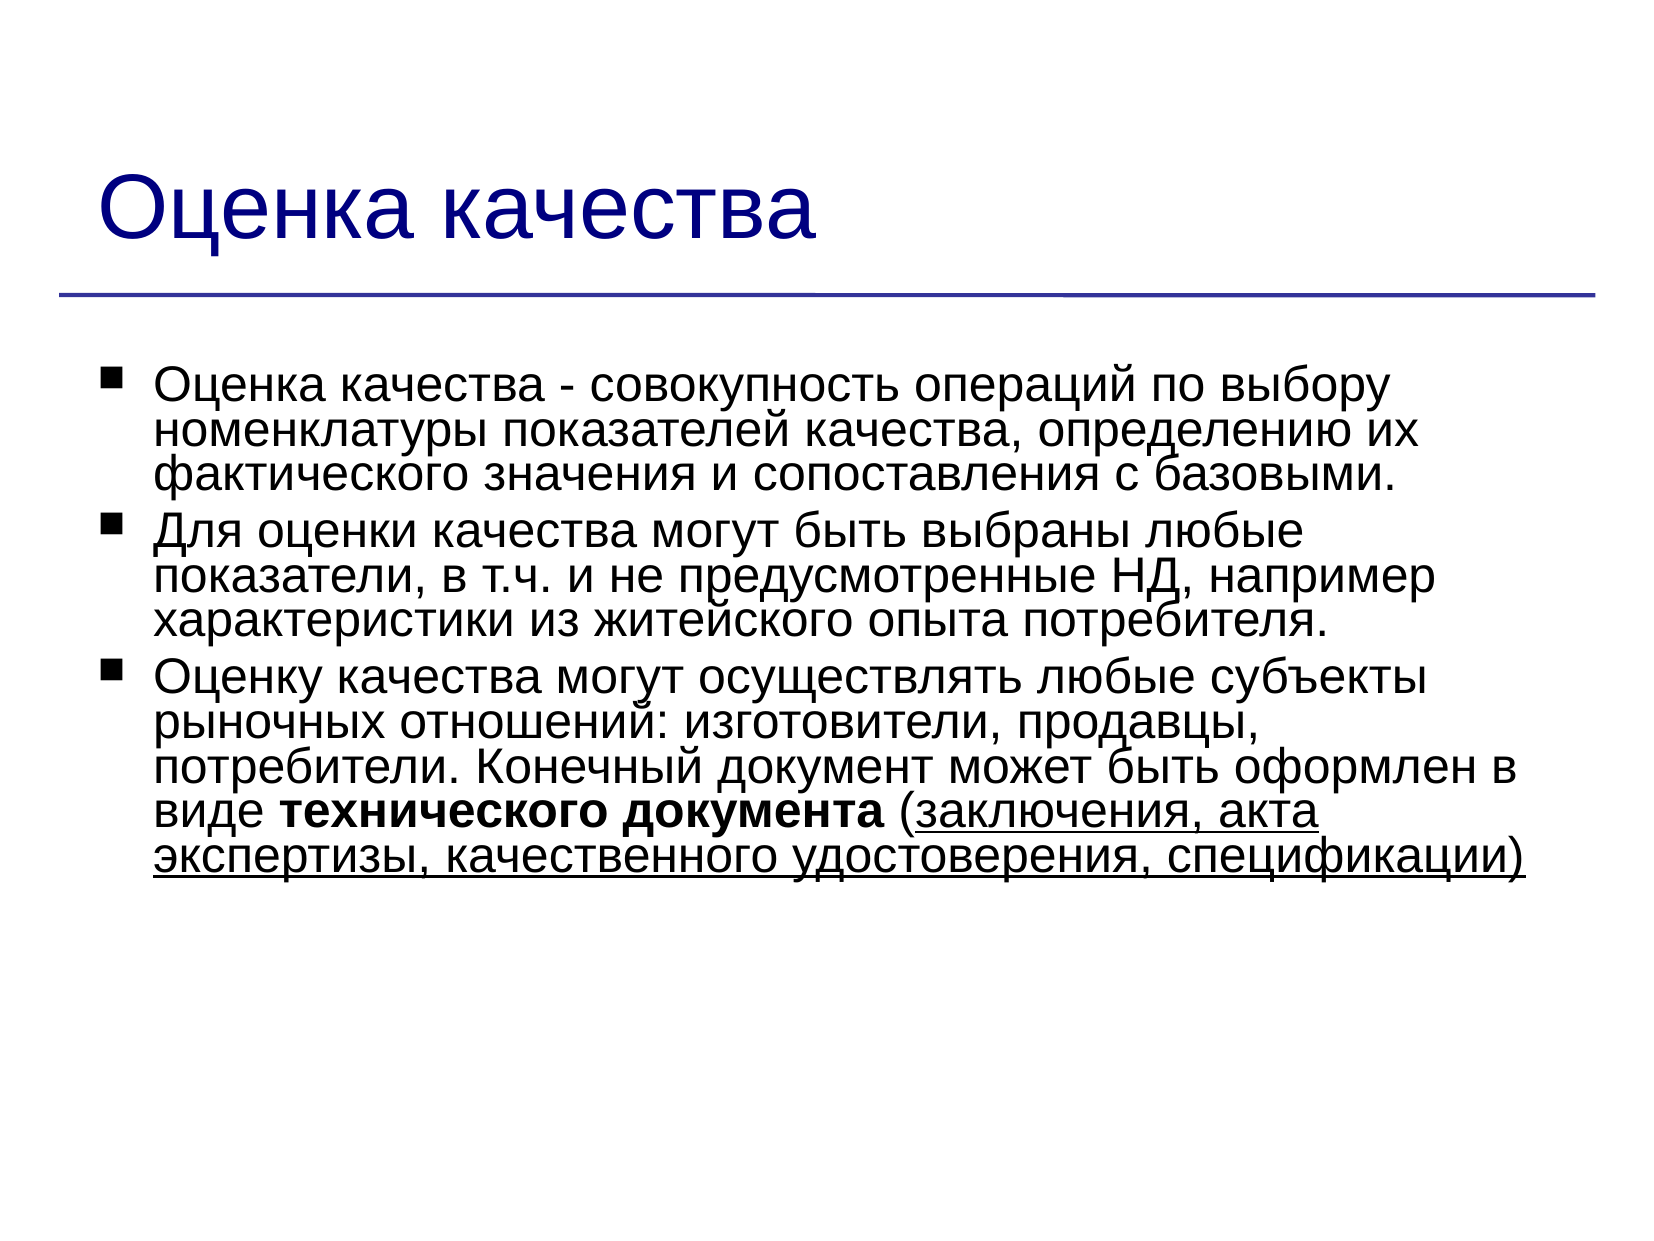

# Оценка качества
Оценка качества - совокупность операций по выбору номенклатуры показателей качества, определению их фактического значения и сопоставления с базовыми.
Для оценки качества могут быть выбраны любые показатели, в т.ч. и не предусмотренные НД, например характеристики из житейского опыта потребителя.
Оценку качества могут осуществлять любые субъекты рыночных отношений: изготовители, продавцы, потребители. Конечный документ может быть оформлен в виде технического документа (заключения, акта экспертизы, качественного удостоверения, спецификации)